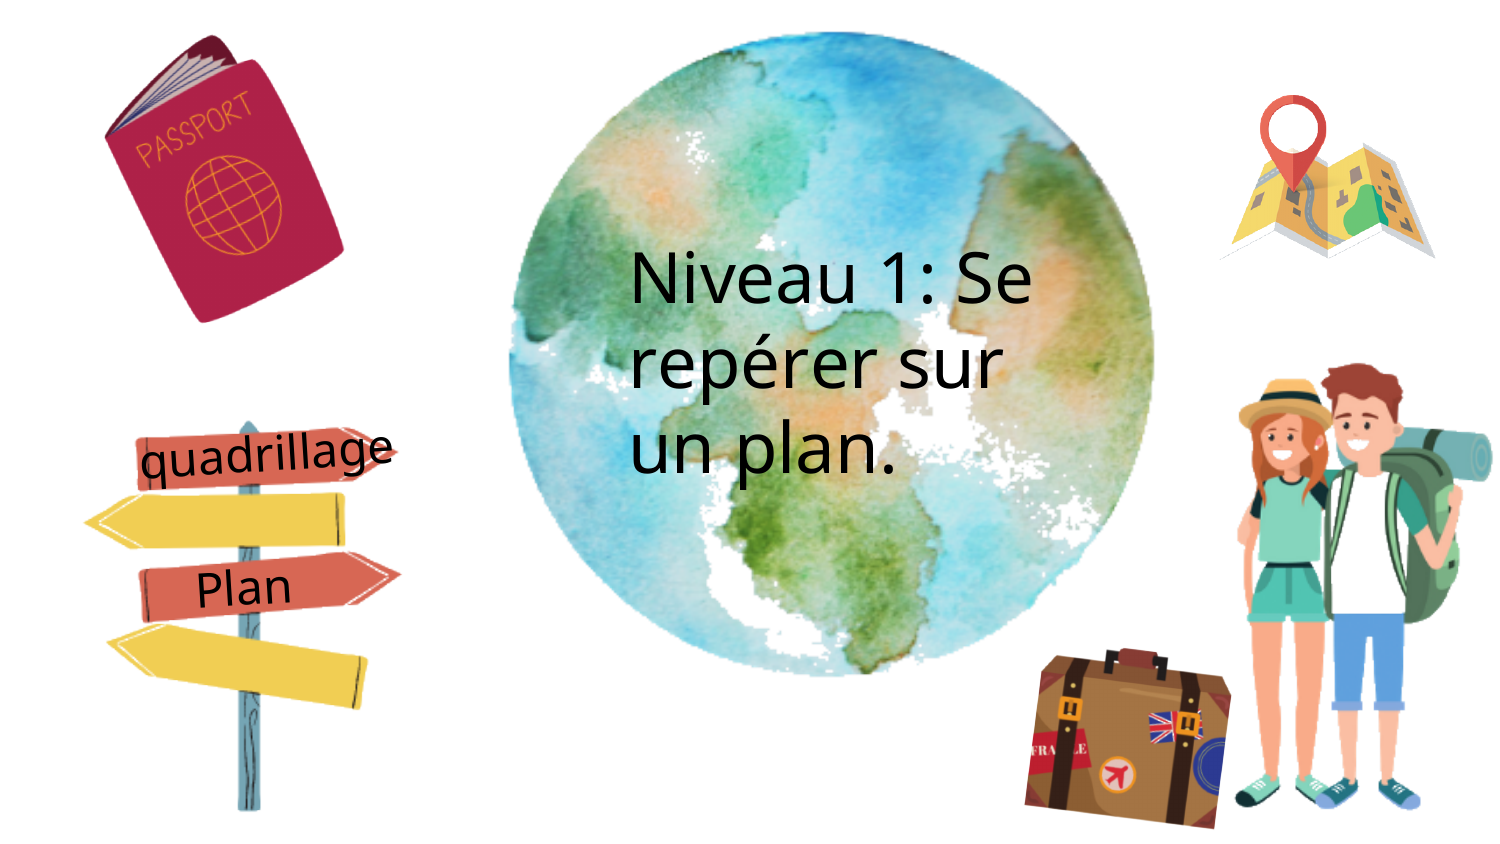

Niveau 1: Se repérer sur un plan.
quadrillage
Plan